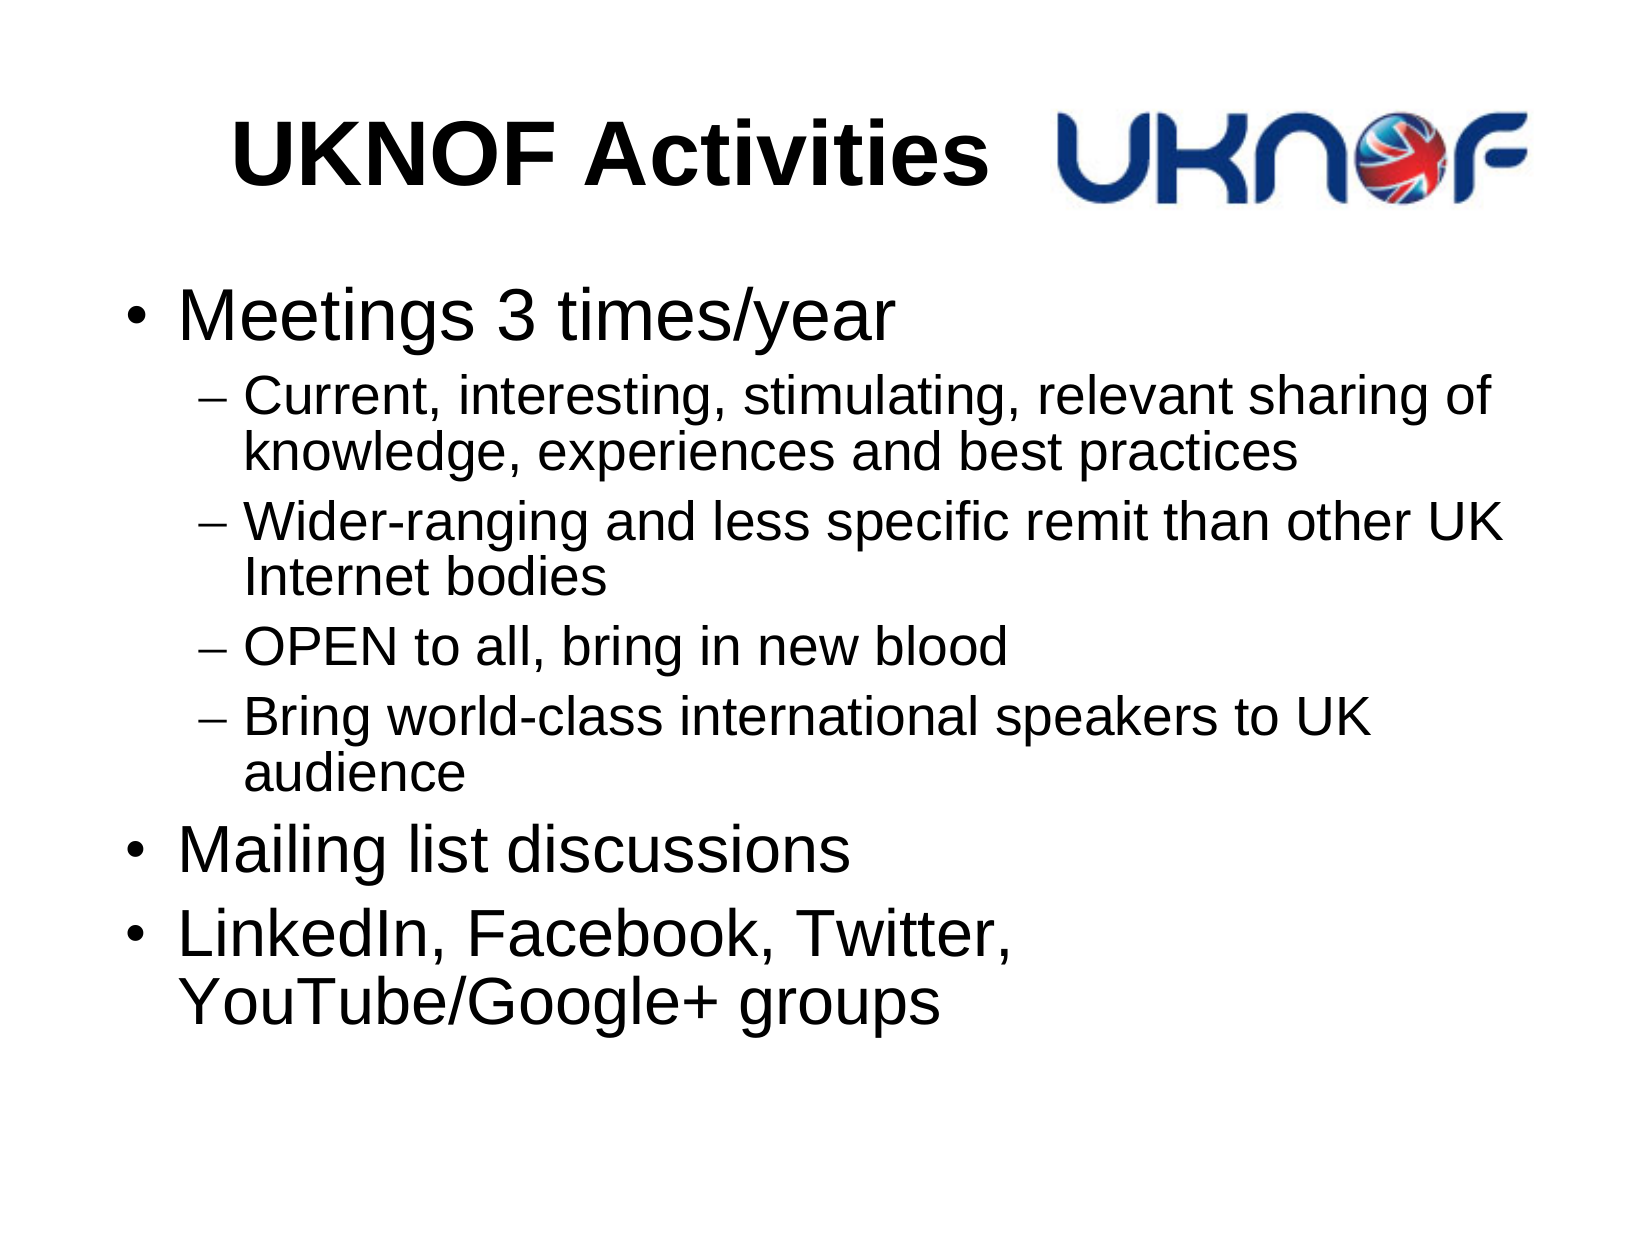

# UKNOF Activities
Meetings 3 times/year
Current, interesting, stimulating, relevant sharing of knowledge, experiences and best practices
Wider-ranging and less specific remit than other UK Internet bodies
OPEN to all, bring in new blood
Bring world-class international speakers to UK audience
Mailing list discussions
LinkedIn, Facebook, Twitter, YouTube/Google+ groups